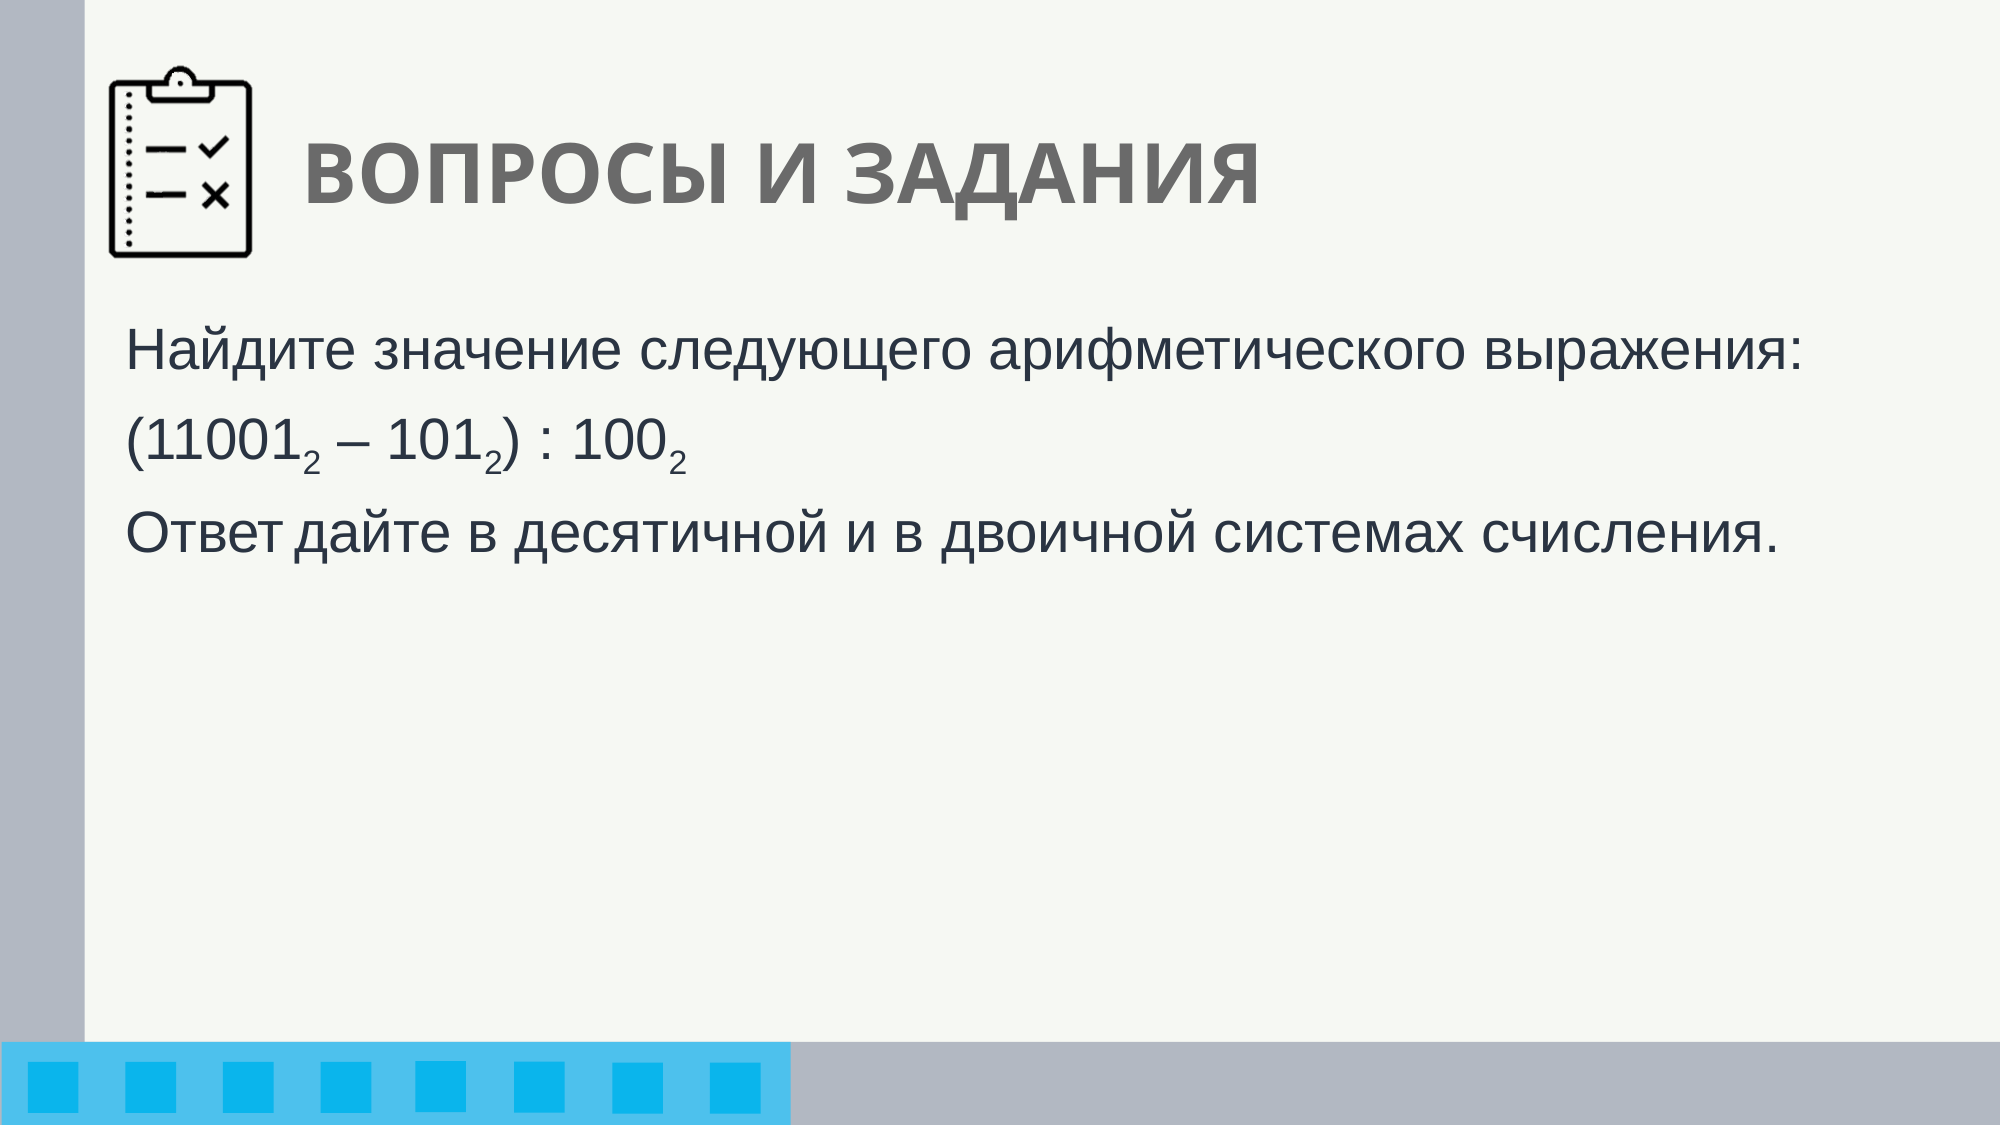

# ВОПРОСЫ И ЗАДАНИЯ
Найдите значение следующего арифметического выражения:
(110012 – 1012) : 1002
Ответ дайте в десятичной и в двоичной системах счисления.